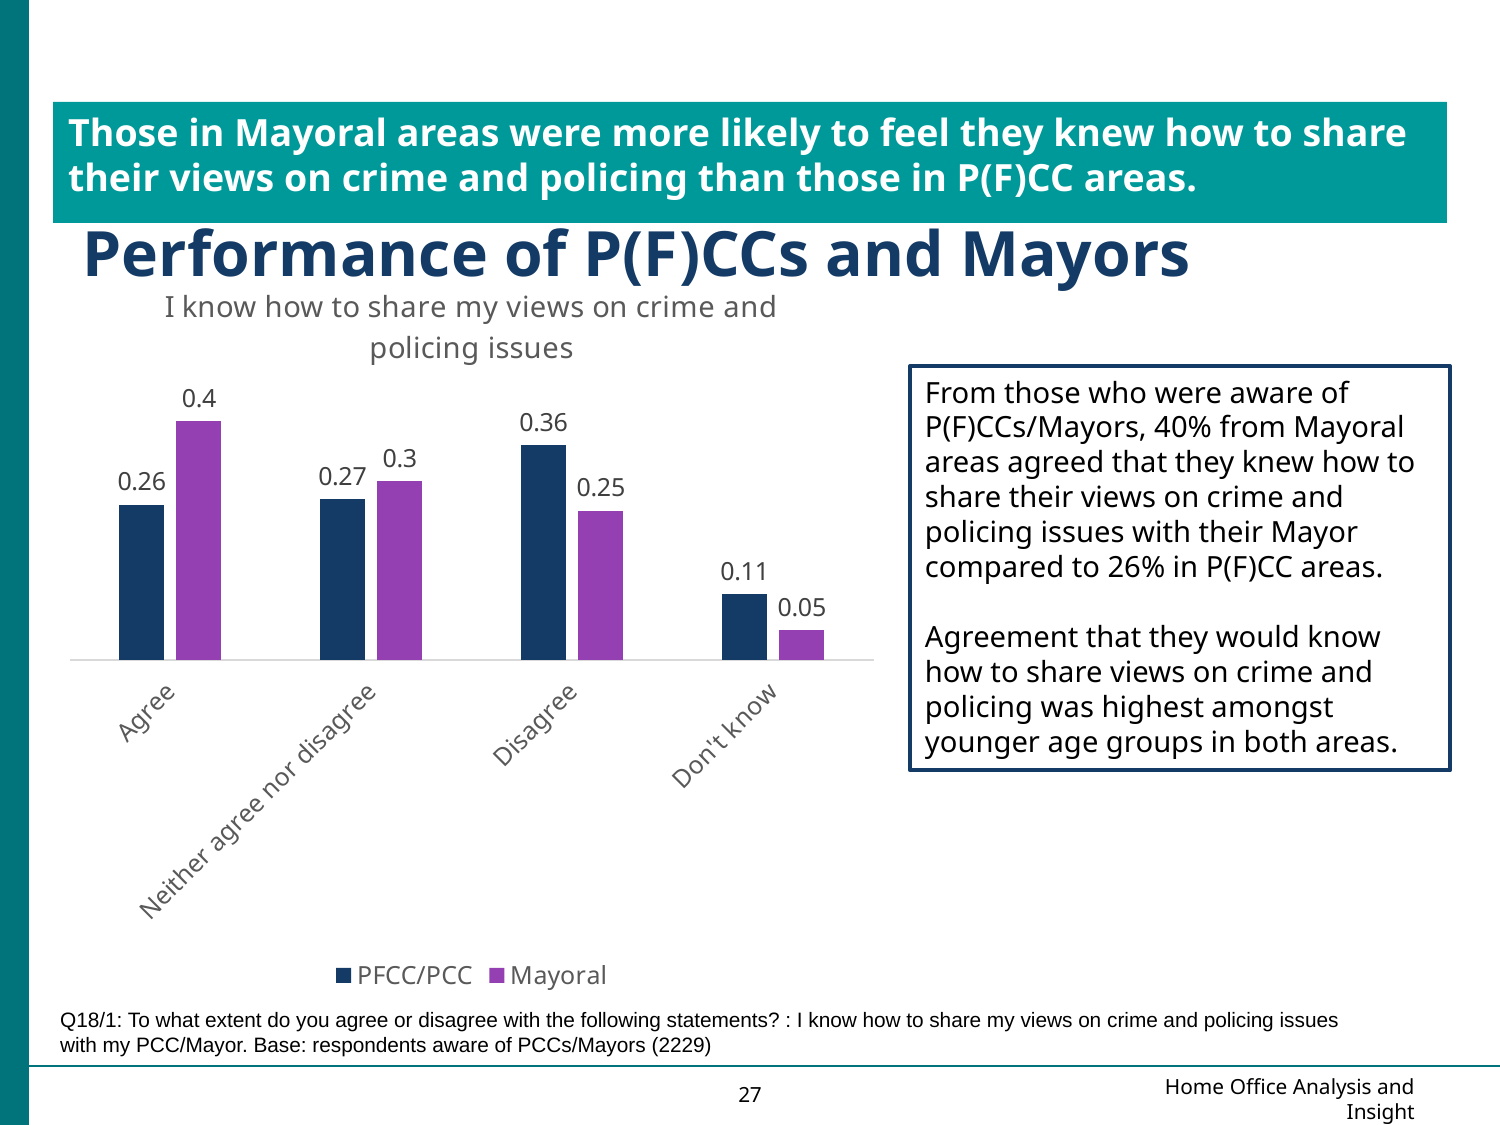

Those in Mayoral areas were more likely to feel they knew how to share their views on crime and policing than those in P(F)CC areas.
# Performance of P(F)CCs and Mayors
### Chart: I know how to share my views on crime and policing issues
| Category | PFCC/PCC | Mayoral |
|---|---|---|
| Agree | 0.26 | 0.4 |
| Neither agree nor disagree | 0.27 | 0.3 |
| Disagree | 0.36 | 0.25 |
| Don't know | 0.11 | 0.05 |From those who were aware of P(F)CCs/Mayors, 40% from Mayoral areas agreed that they knew how to share their views on crime and policing issues with their Mayor compared to 26% in P(F)CC areas.
Agreement that they would know how to share views on crime and policing was highest amongst younger age groups in both areas.
Q18/1: To what extent do you agree or disagree with the following statements? : I know how to share my views on crime and policing issues with my PCC/Mayor. Base: respondents aware of PCCs/Mayors (2229)